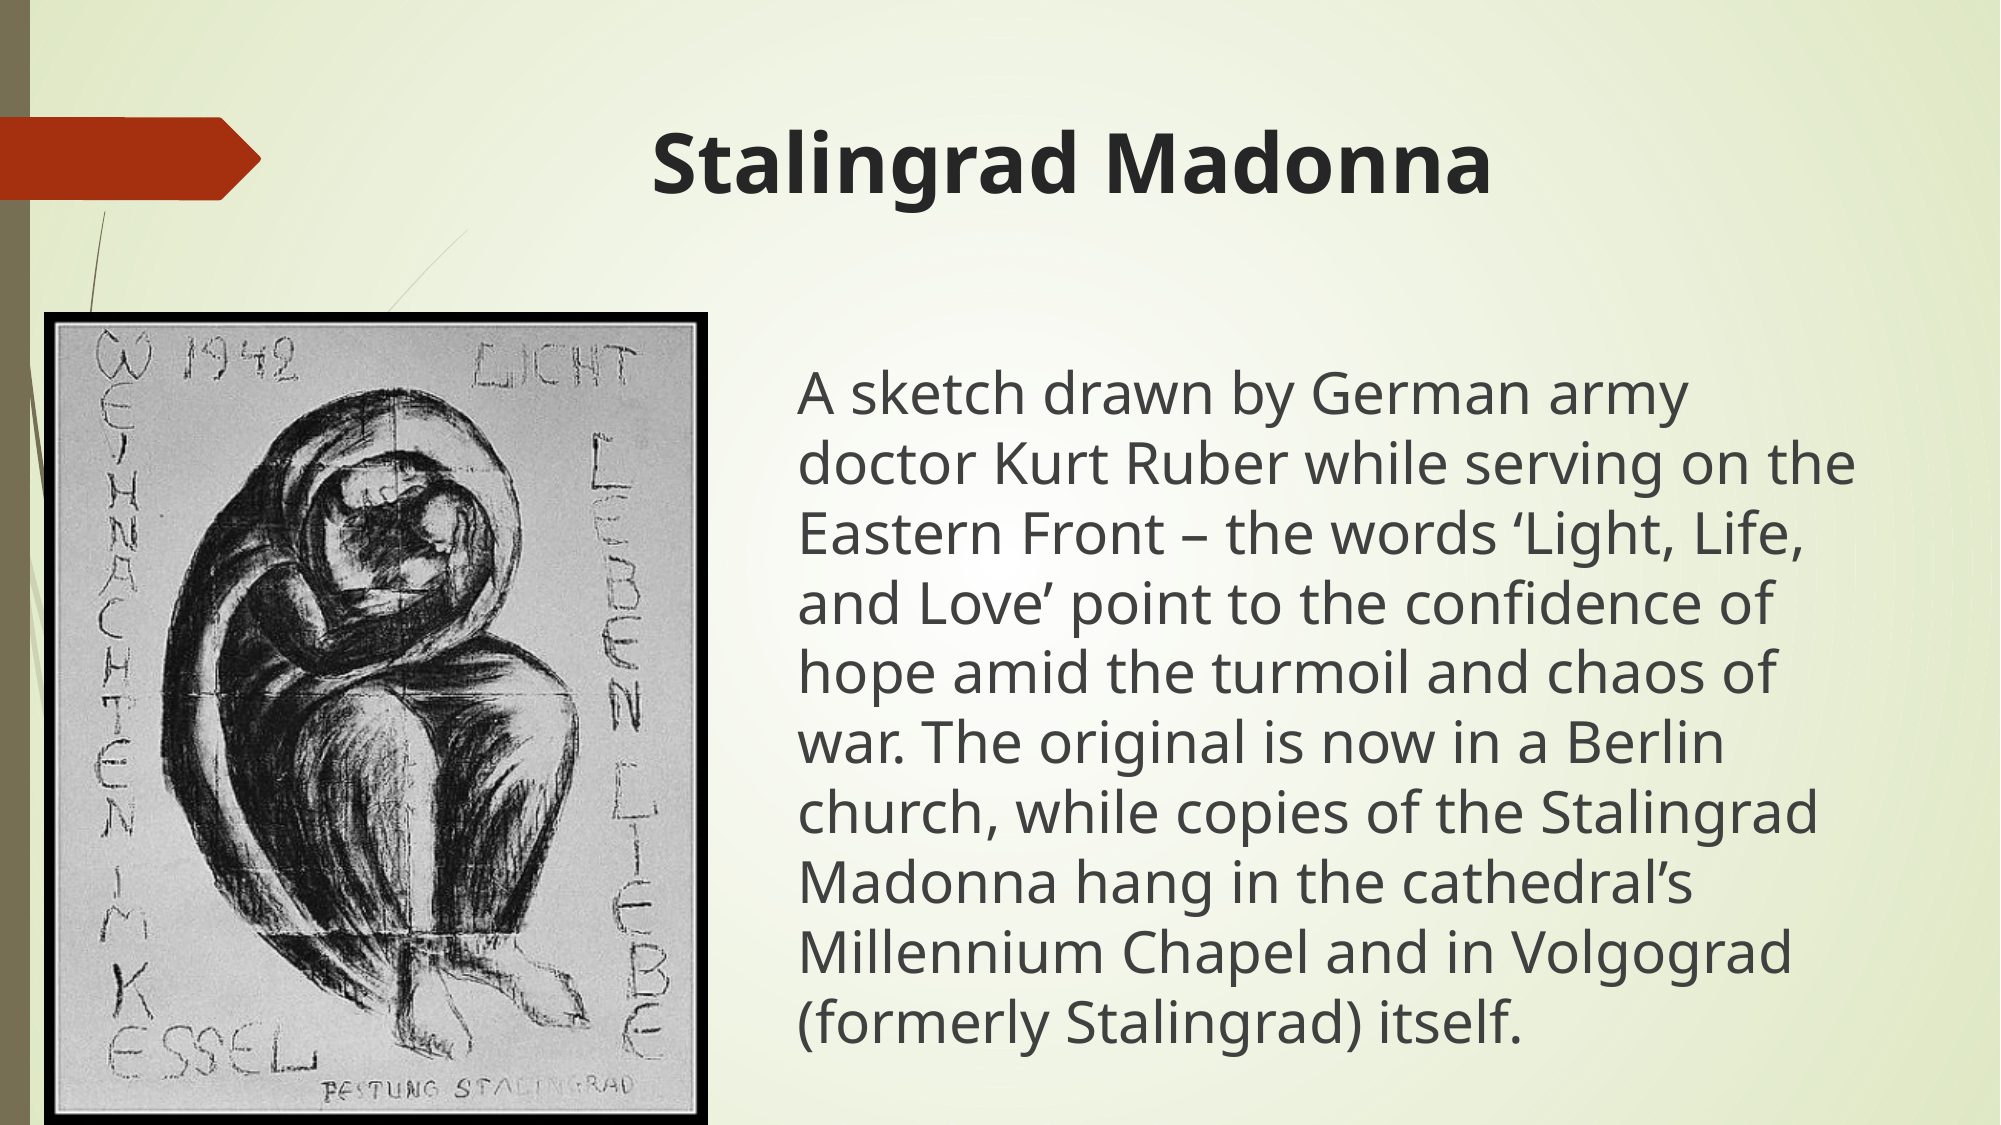

# Stalingrad Madonna
A sketch drawn by German army doctor Kurt Ruber while serving on the Eastern Front – the words ‘Light, Life, and Love’ point to the confidence of hope amid the turmoil and chaos of war. The original is now in a Berlin church, while copies of the Stalingrad Madonna hang in the cathedral’s Millennium Chapel and in Volgograd (formerly Stalingrad) itself.